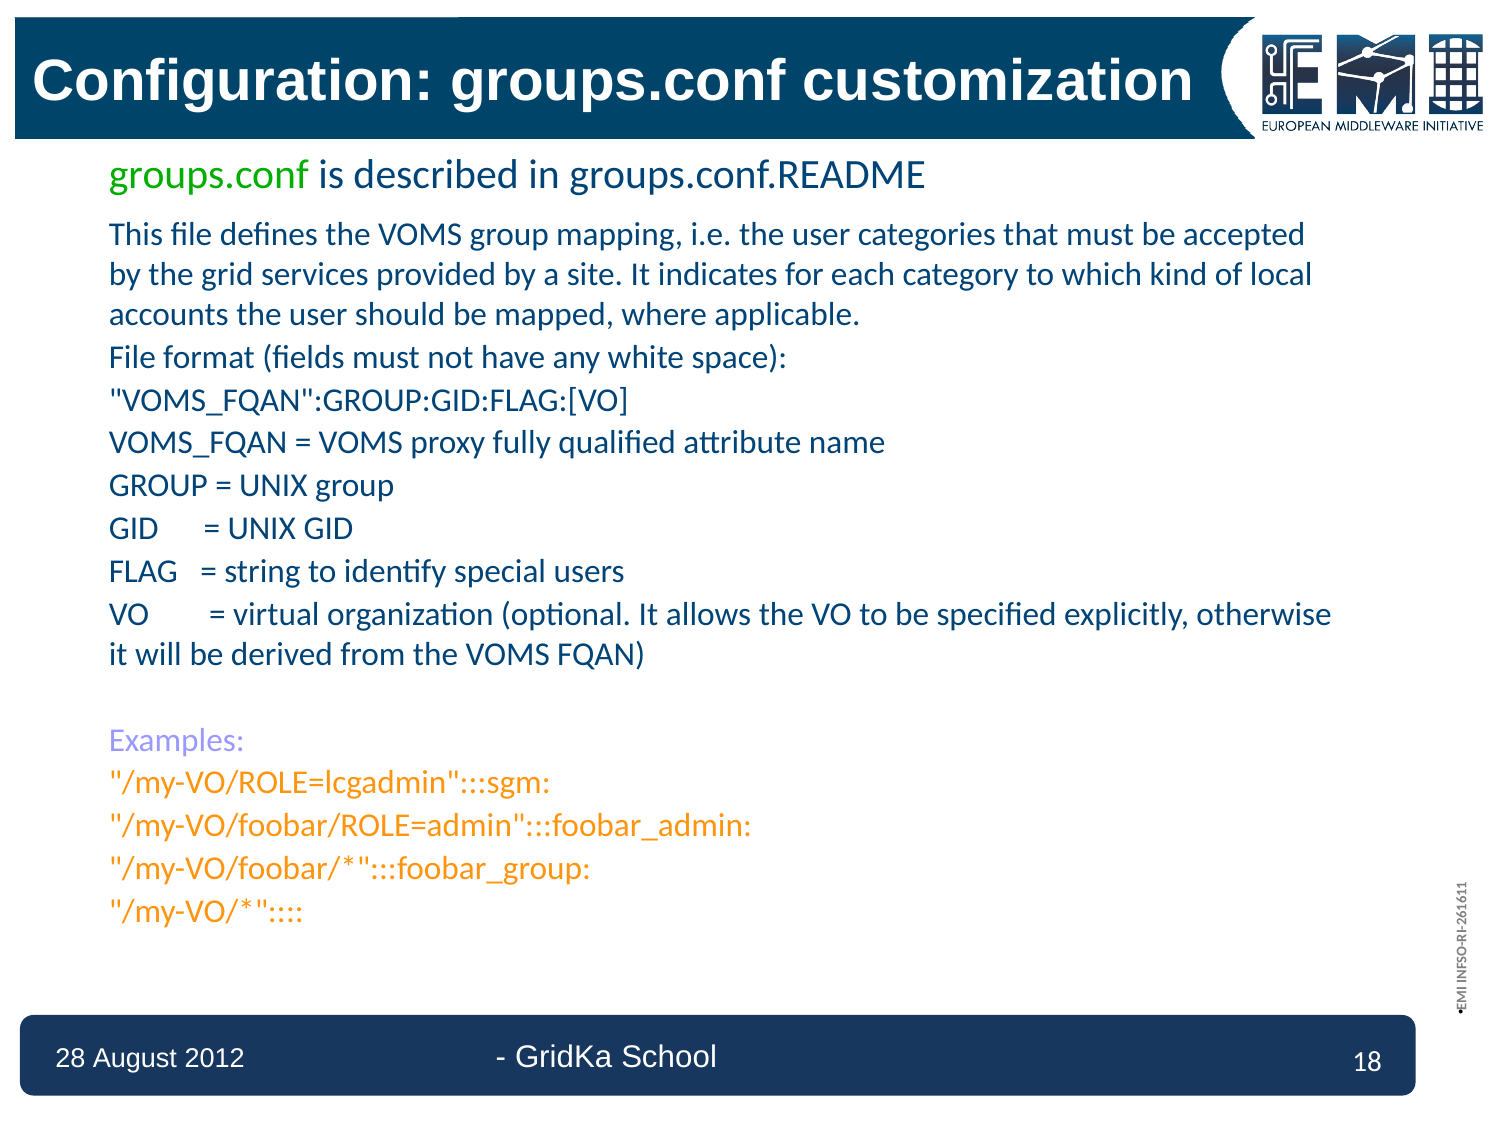

Configuration: groups.conf customization
# groups.conf is described in groups.conf.README
This file defines the VOMS group mapping, i.e. the user categories that must be accepted by the grid services provided by a site. It indicates for each category to which kind of local accounts the user should be mapped, where applicable.
File format (fields must not have any white space):
"VOMS_FQAN":GROUP:GID:FLAG:[VO]
VOMS_FQAN = VOMS proxy fully qualified attribute name
GROUP = UNIX group
GID = UNIX GID
FLAG = string to identify special users
VO = virtual organization (optional. It allows the VO to be specified explicitly, otherwise it will be derived from the VOMS FQAN)
Examples:
"/my-VO/ROLE=lcgadmin":::sgm:
"/my-VO/foobar/ROLE=admin":::foobar_admin:
"/my-VO/foobar/*":::foobar_group:
"/my-VO/*"::::
GridKa School
18